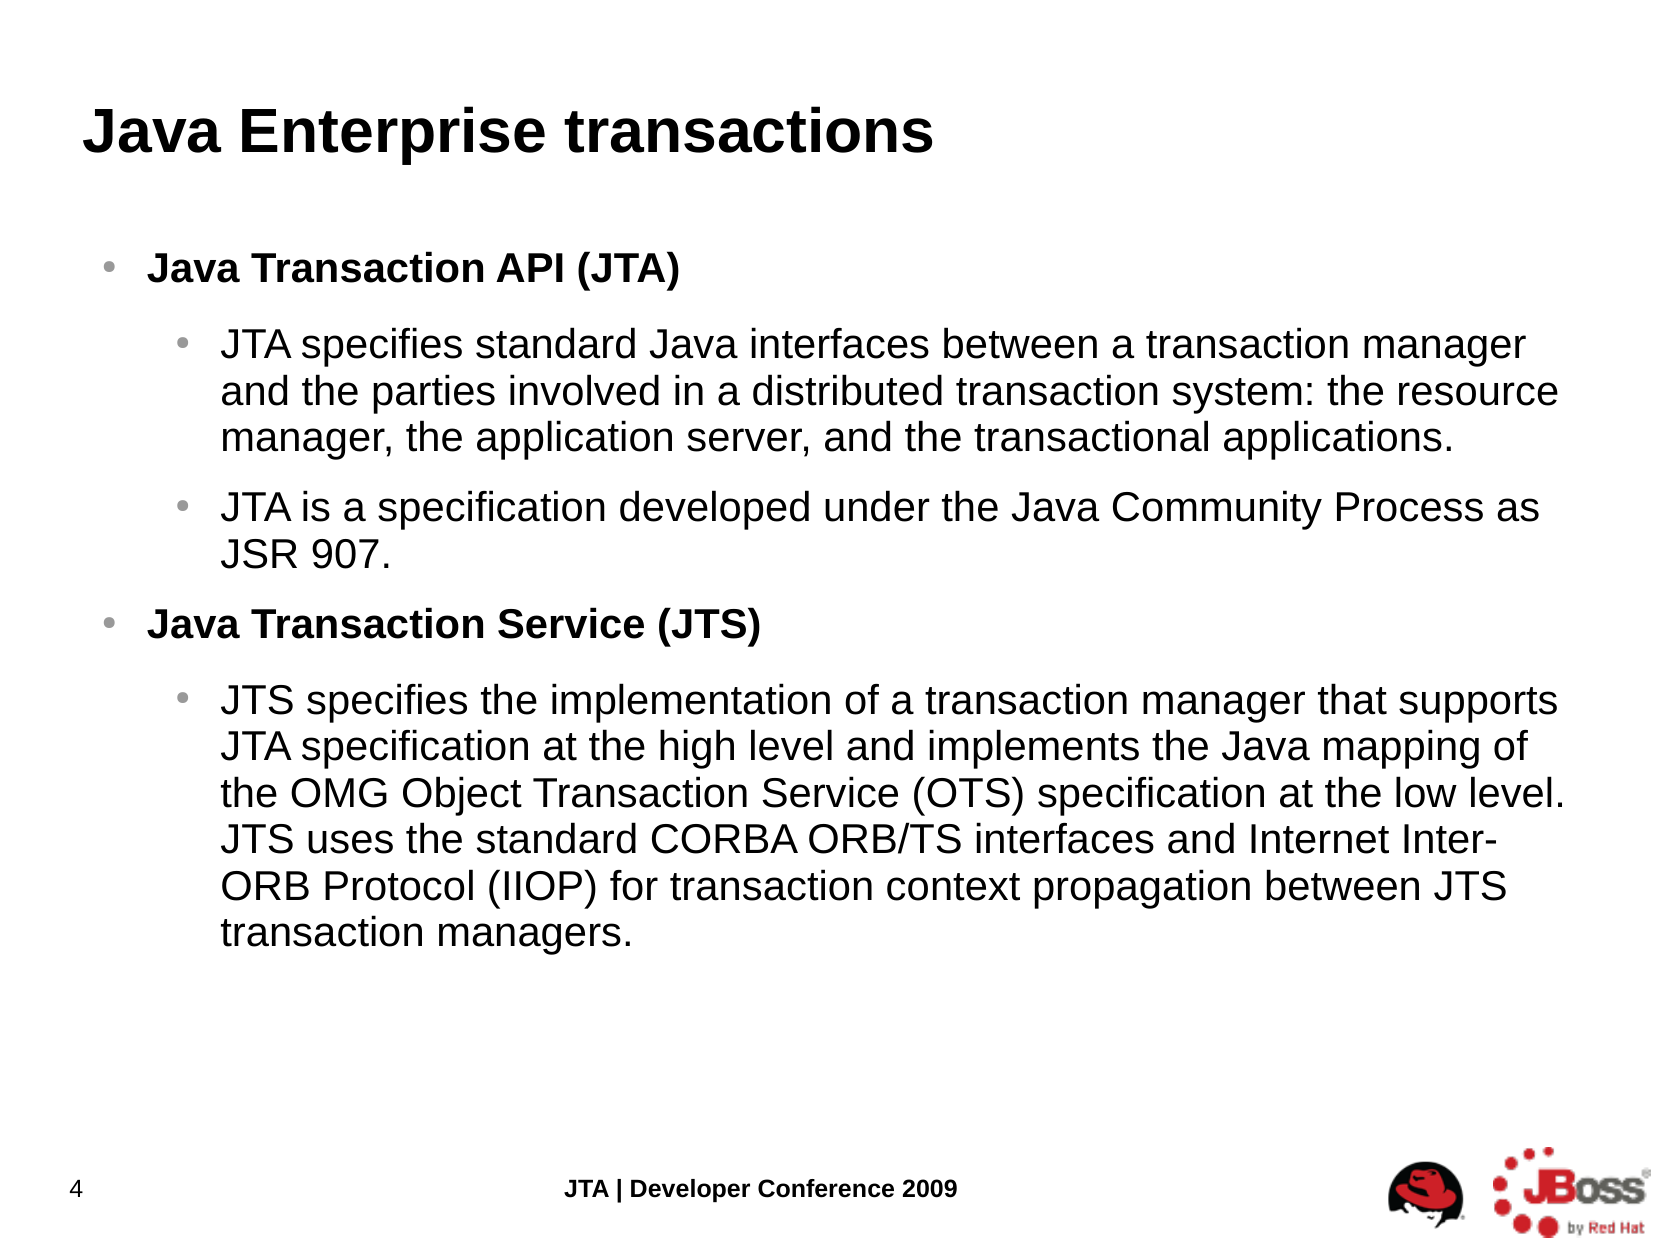

# Java Enterprise transactions
Java Transaction API (JTA)
JTA specifies standard Java interfaces between a transaction manager and the parties involved in a distributed transaction system: the resource manager, the application server, and the transactional applications.
JTA is a specification developed under the Java Community Process as JSR 907.
Java Transaction Service (JTS)
JTS specifies the implementation of a transaction manager that supports JTA specification at the high level and implements the Java mapping of the OMG Object Transaction Service (OTS) specification at the low level. JTS uses the standard CORBA ORB/TS interfaces and Internet Inter-ORB Protocol (IIOP) for transaction context propagation between JTS transaction managers.